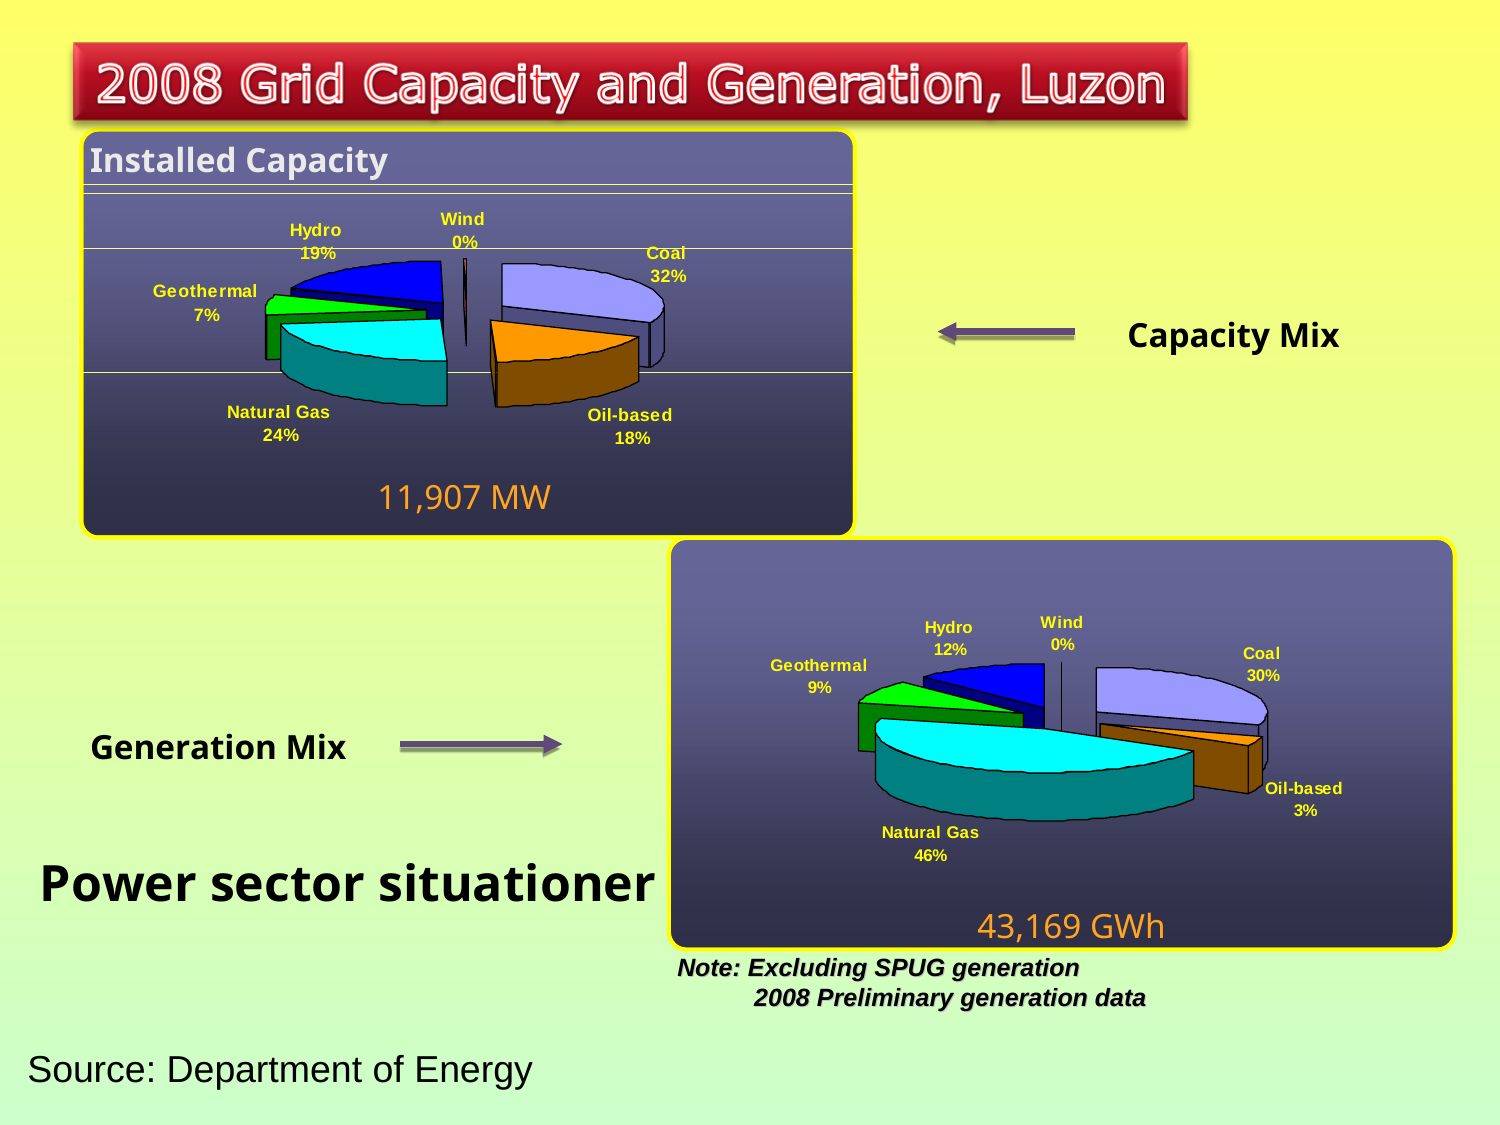

Installed Capacity
Capacity Mix
11,907 MW
Power Generation
Generation Mix
Power sector situationer
43,169 GWh
Note: Excluding SPUG generation
 2008 Preliminary generation data
Source: Department of Energy